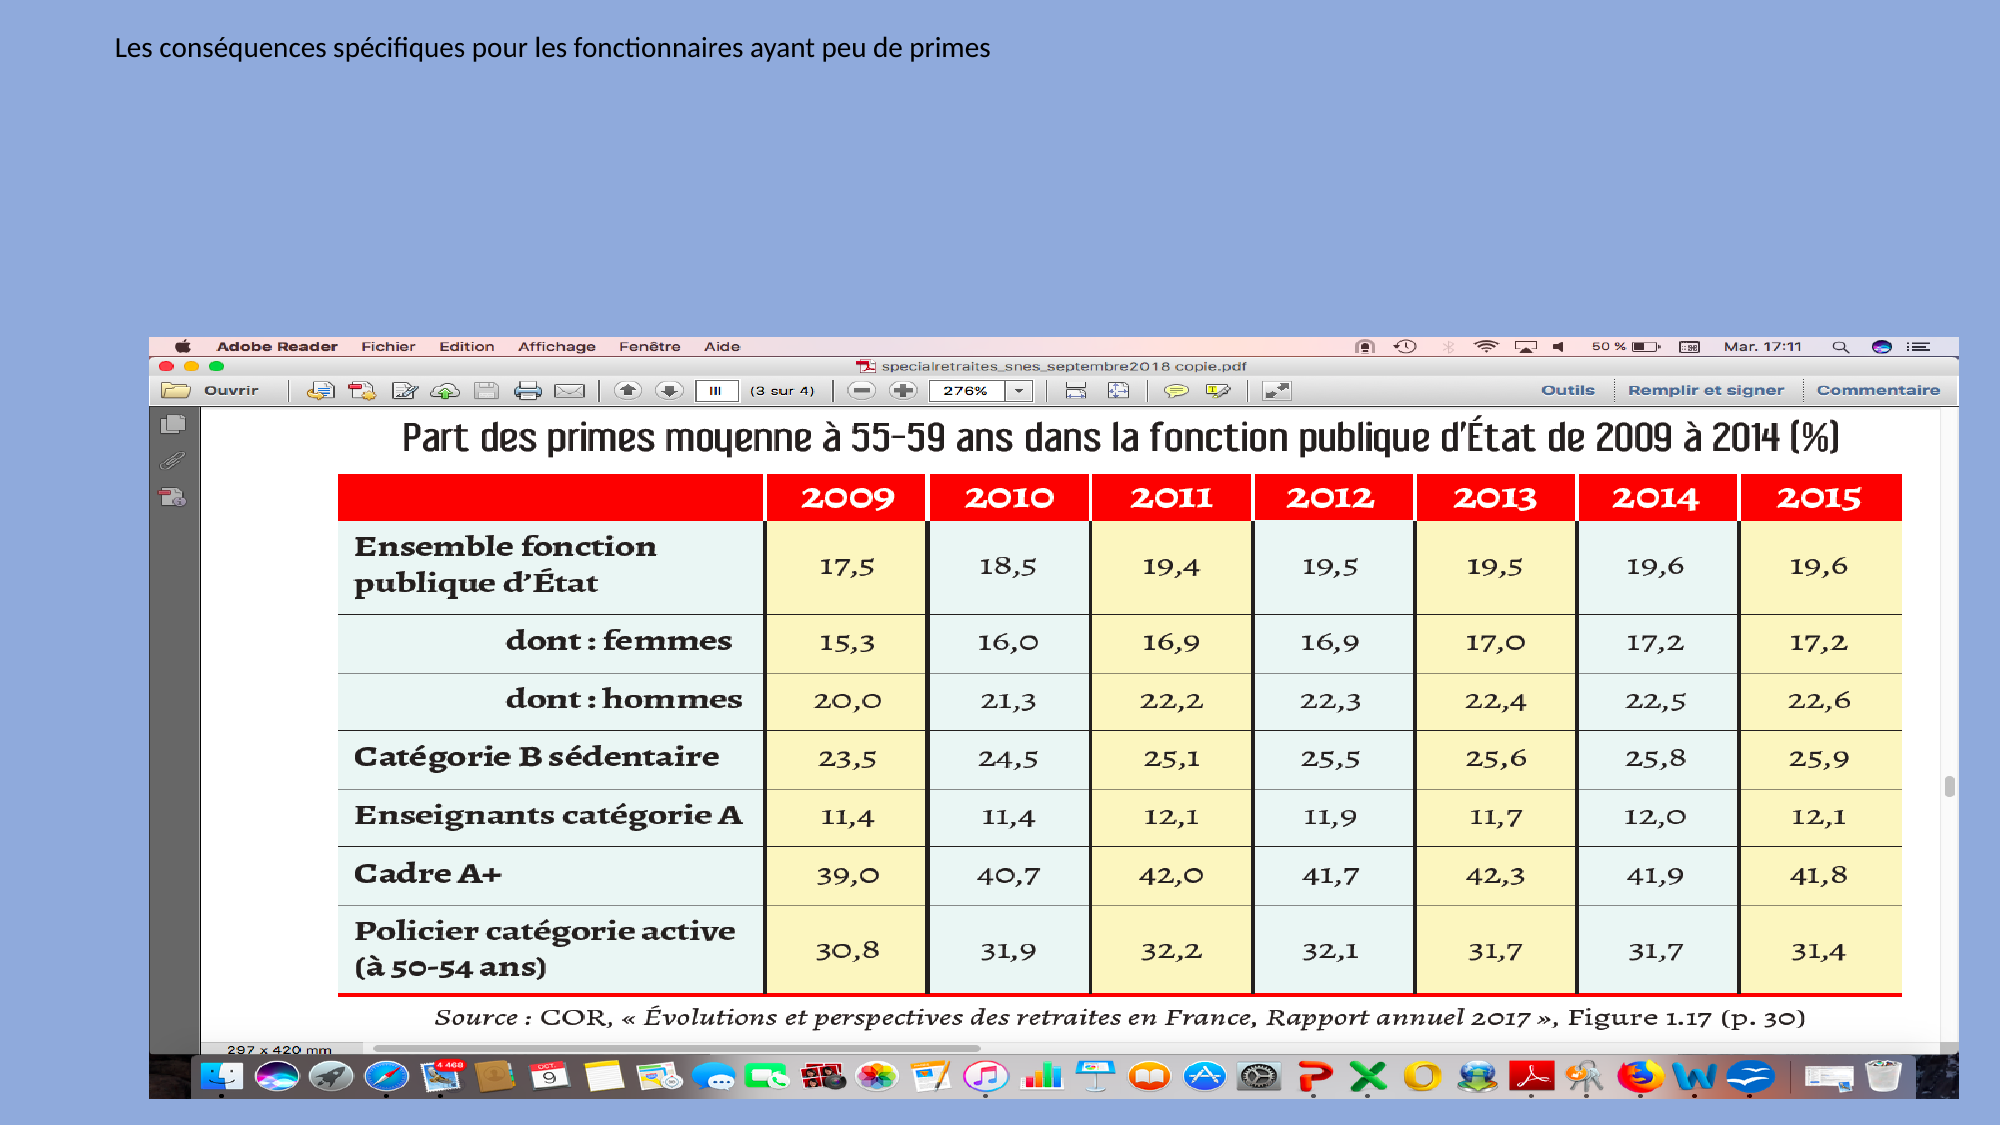

# Les conséquences spécifiques pour les fonctionnaires ayant peu de primes